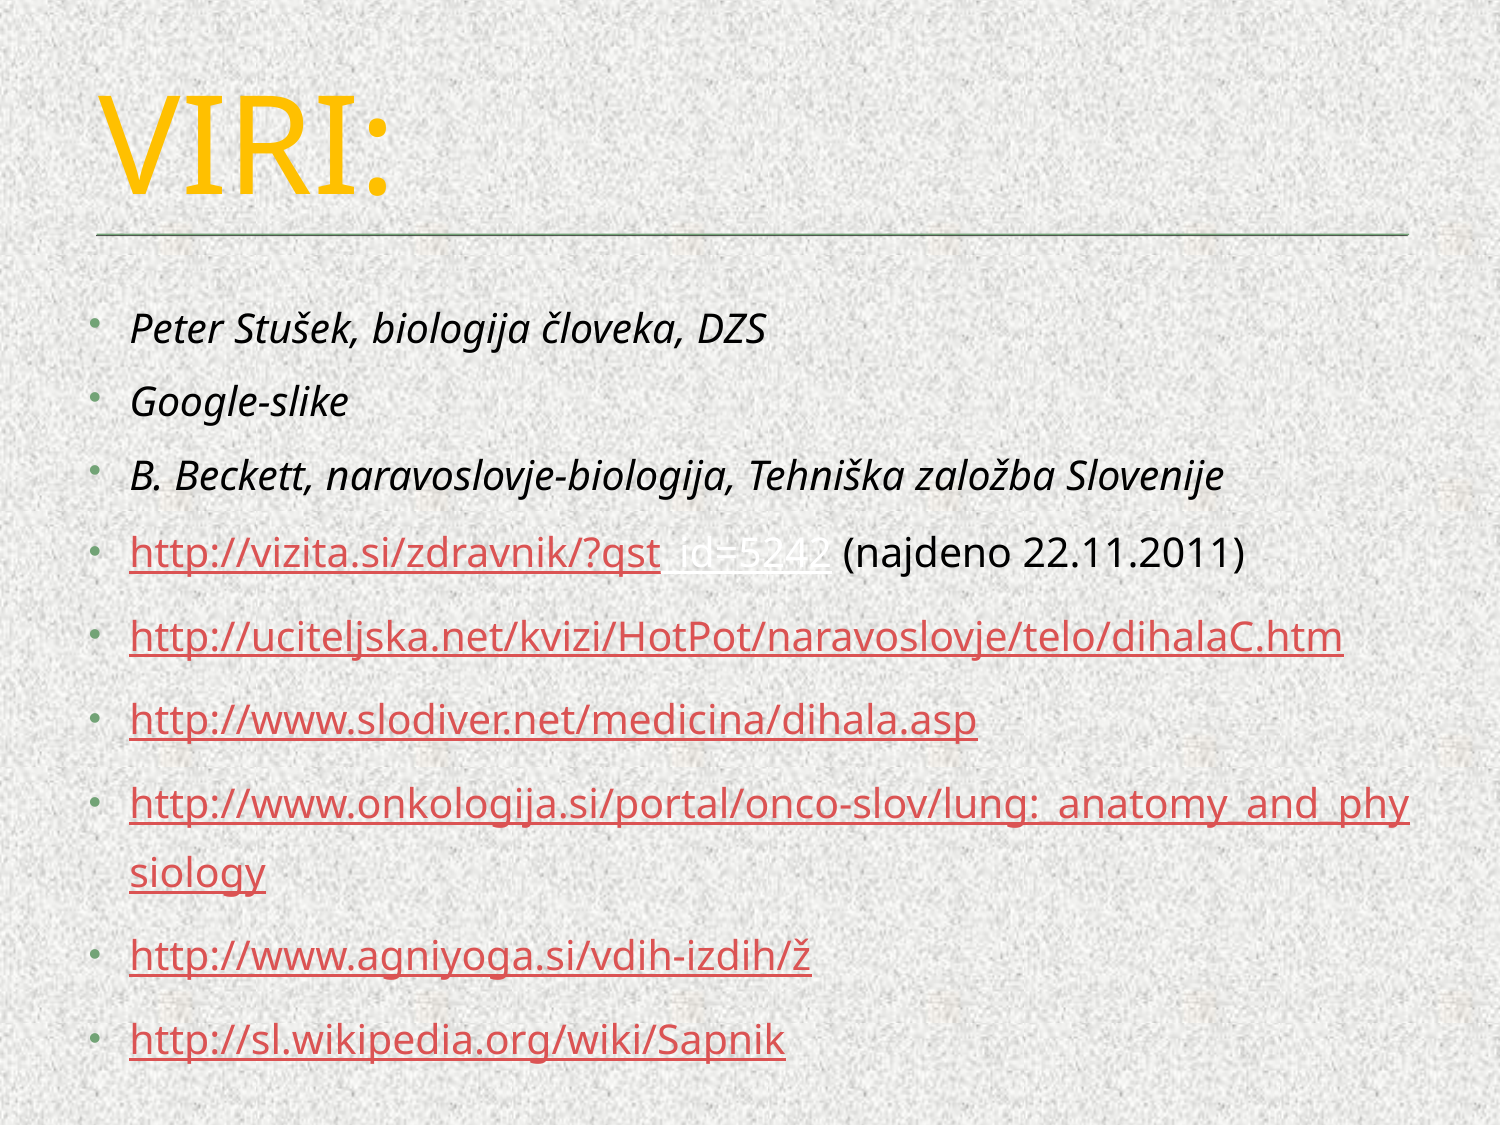

# VIRI:
Peter Stušek, biologija človeka, DZS
Google-slike
B. Beckett, naravoslovje-biologija, Tehniška založba Slovenije
http://vizita.si/zdravnik/?qst_id=5242 (najdeno 22.11.2011)
http://uciteljska.net/kvizi/HotPot/naravoslovje/telo/dihalaC.htm
http://www.slodiver.net/medicina/dihala.asp
http://www.onkologija.si/portal/onco-slov/lung:_anatomy_and_physiology
http://www.agniyoga.si/vdih-izdih/ž
http://sl.wikipedia.org/wiki/Sapnik